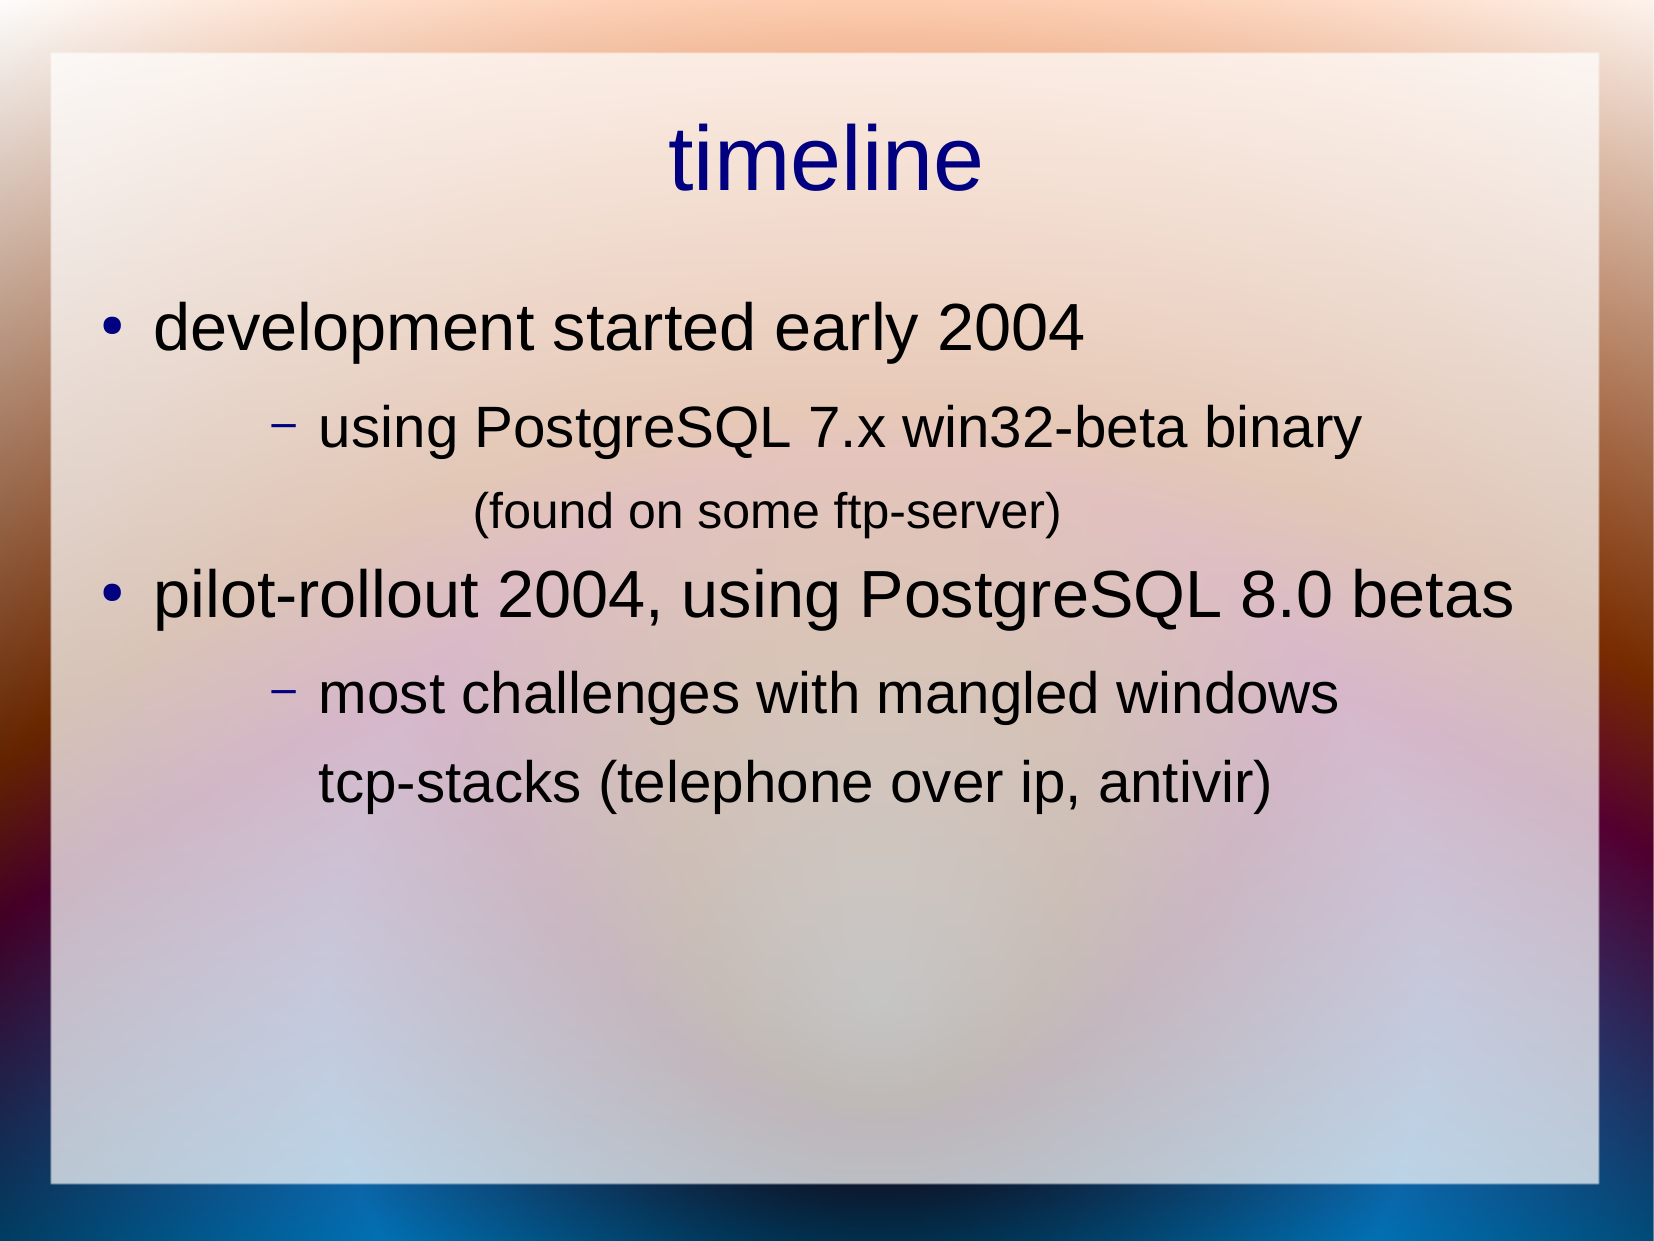

# timeline
development started early 2004
using PostgreSQL 7.x win32-beta binary
(found on some ftp-server)
pilot-rollout 2004, using PostgreSQL 8.0 betas
most challenges with mangled windows
tcp-stacks (telephone over ip, antivir)